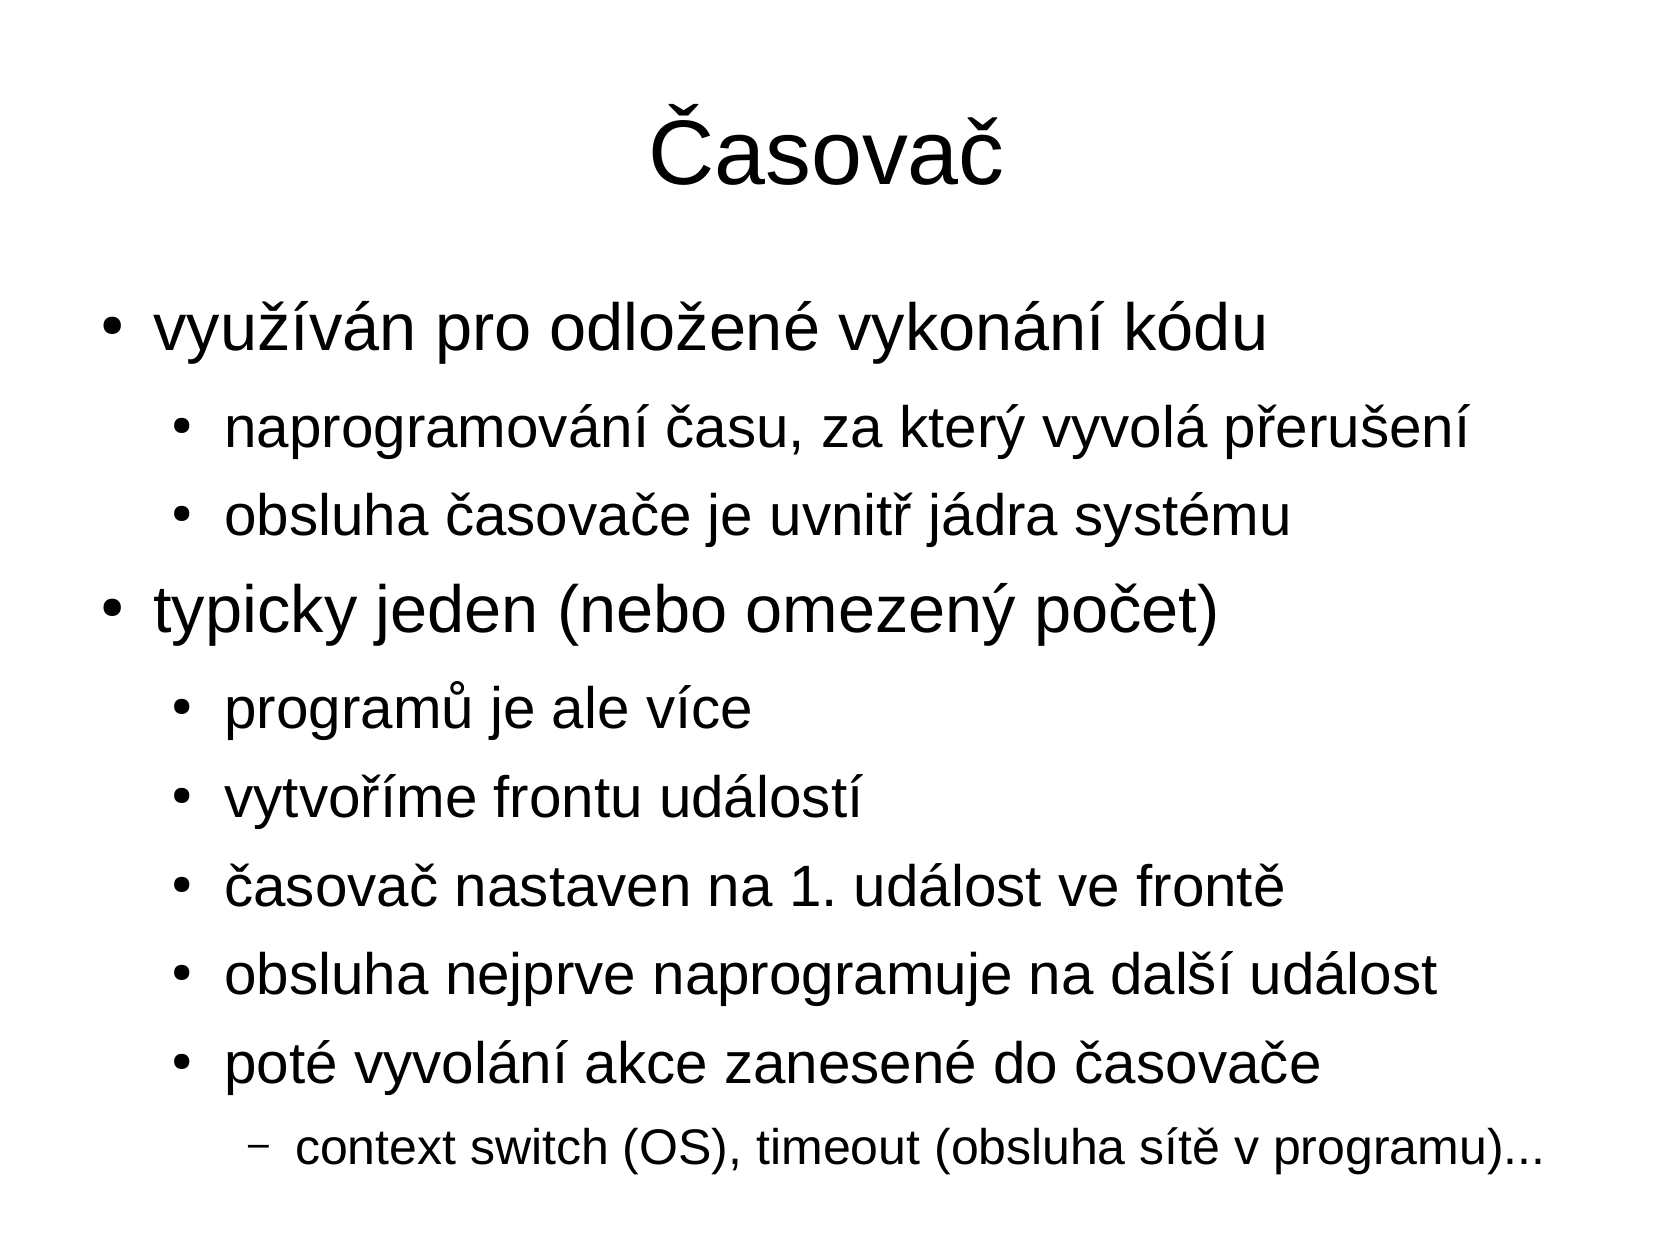

# Časovač
využíván pro odložené vykonání kódu
naprogramování času, za který vyvolá přerušení
obsluha časovače je uvnitř jádra systému
typicky jeden (nebo omezený počet)
programů je ale více
vytvoříme frontu událostí
časovač nastaven na 1. událost ve frontě
obsluha nejprve naprogramuje na další událost
poté vyvolání akce zanesené do časovače
context switch (OS), timeout (obsluha sítě v programu)...